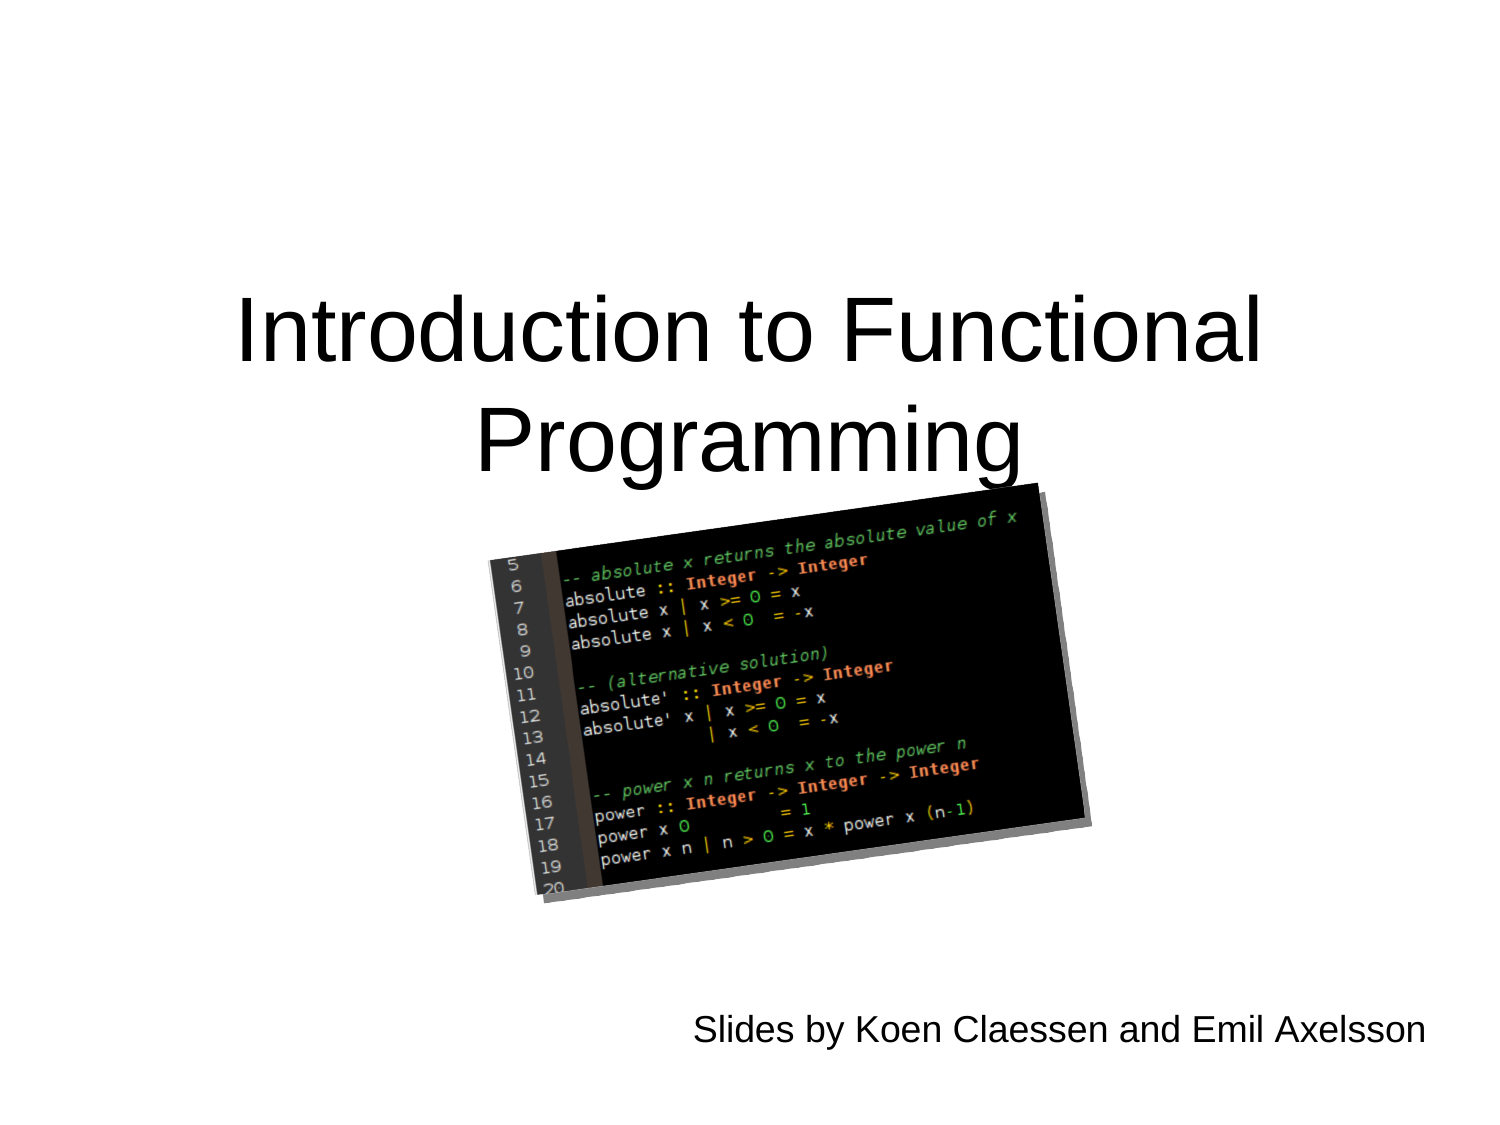

# Introduction to Functional Programming
Slides by Koen Claessen and Emil Axelsson